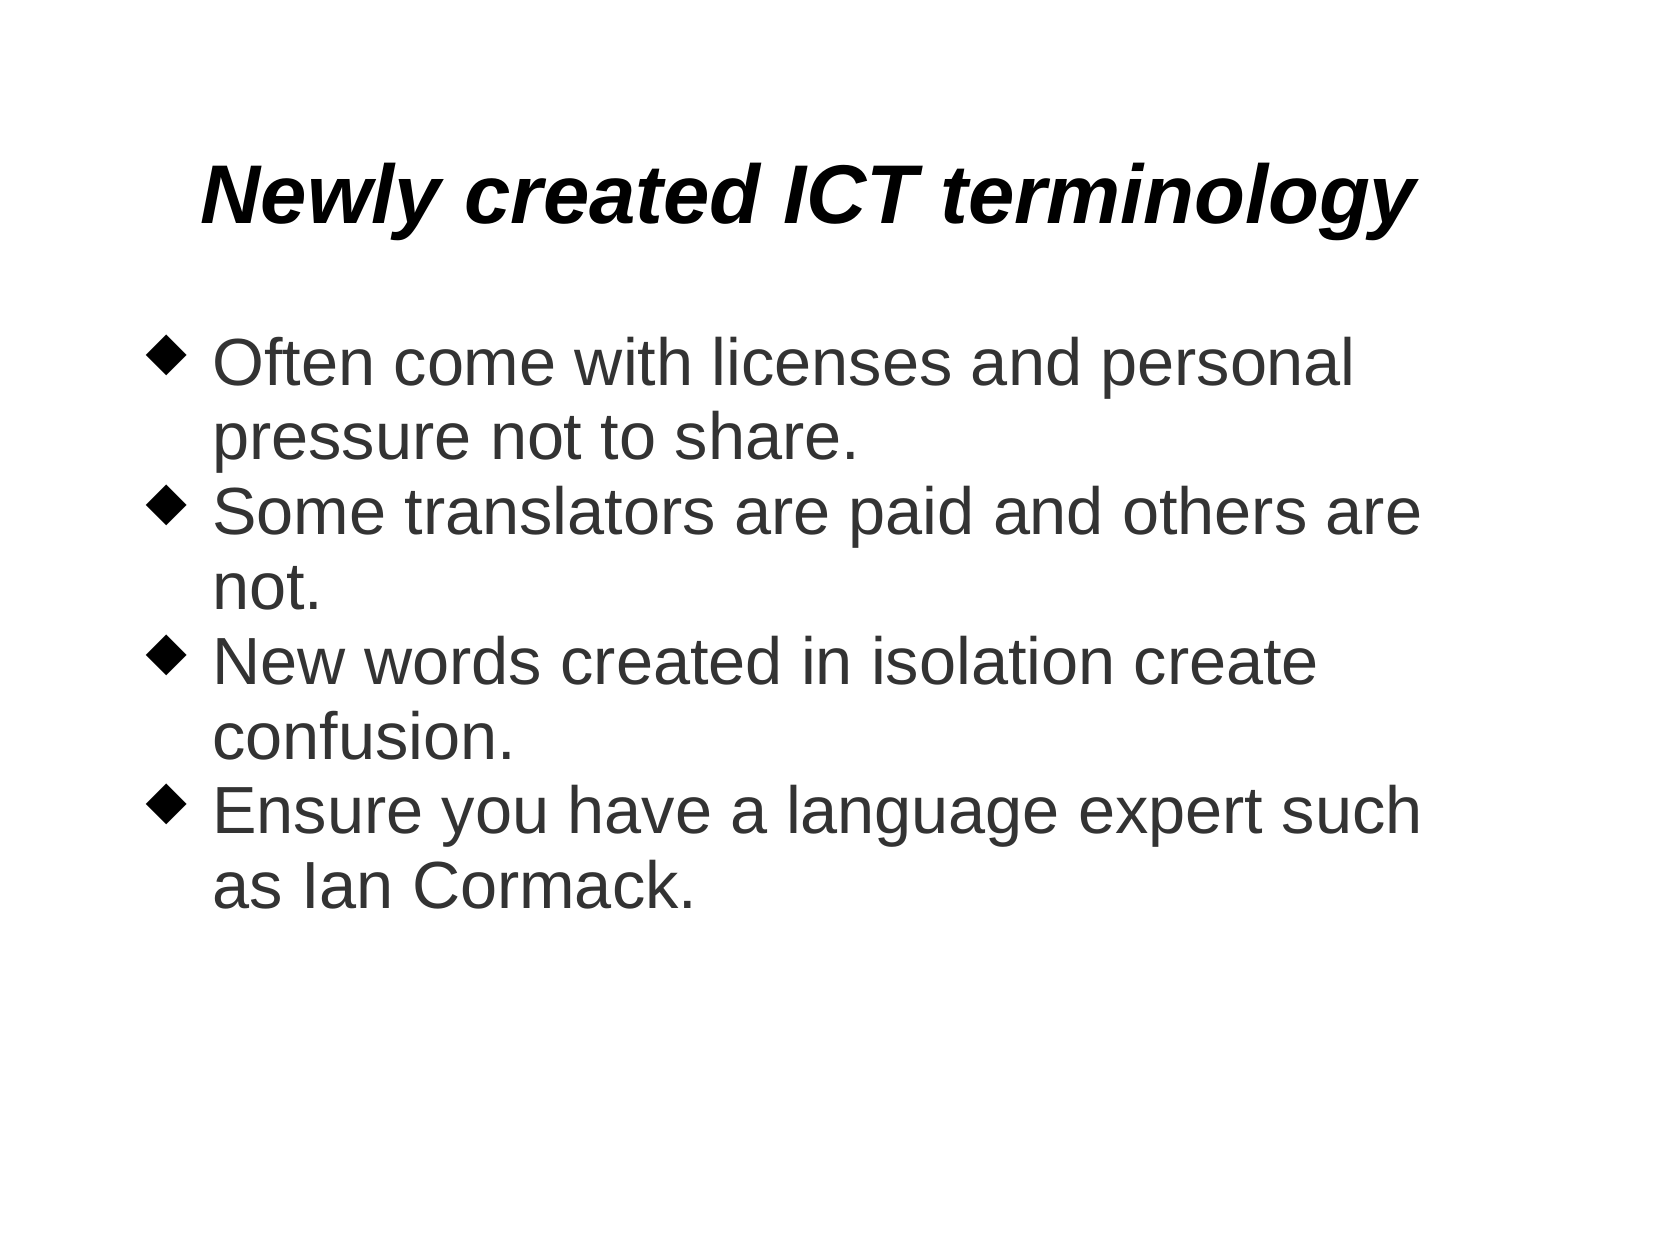

# Newly created ICT terminology
Often come with licenses and personal pressure not to share.
Some translators are paid and others are not.
New words created in isolation create confusion.
Ensure you have a language expert such as Ian Cormack.